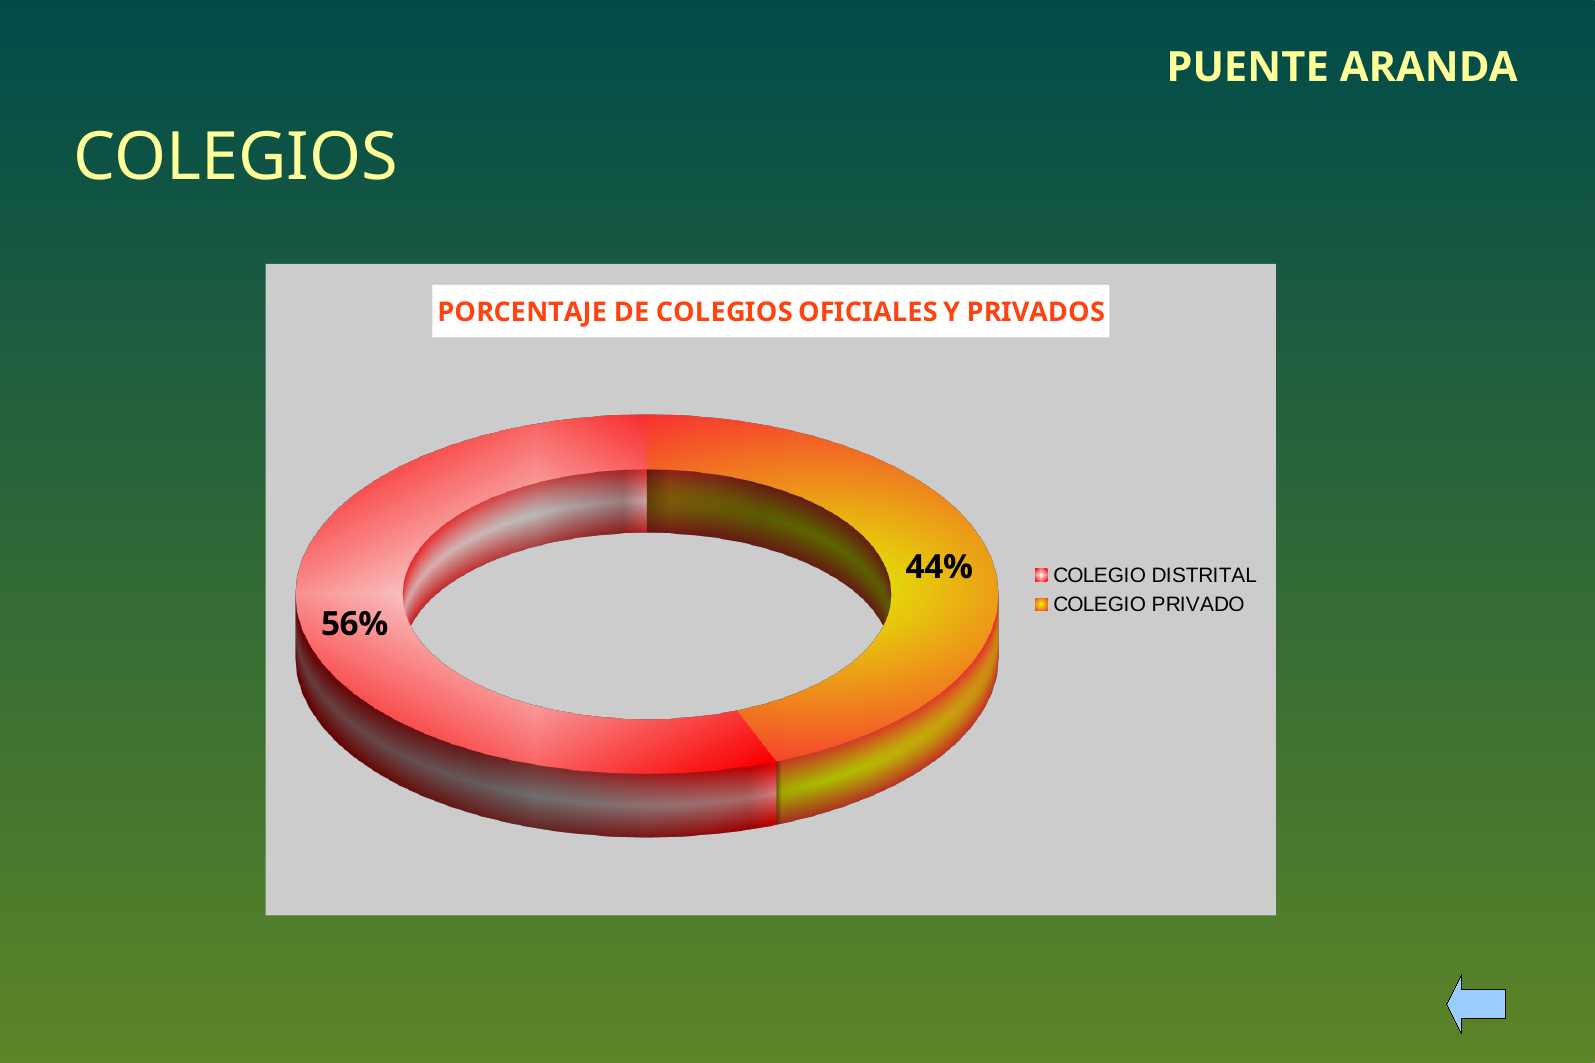

#
PUENTE ARANDA
COLEGIOS
### Chart: PORCENTAJE DE COLEGIOS OFICIALES Y PRIVADOS
| Category | Columna 1 | Columna 3 |
|---|---|---|
| COLEGIO DISTRITAL | 0.56 | None |
| COLEGIO PRIVADO | 0.44 | None |